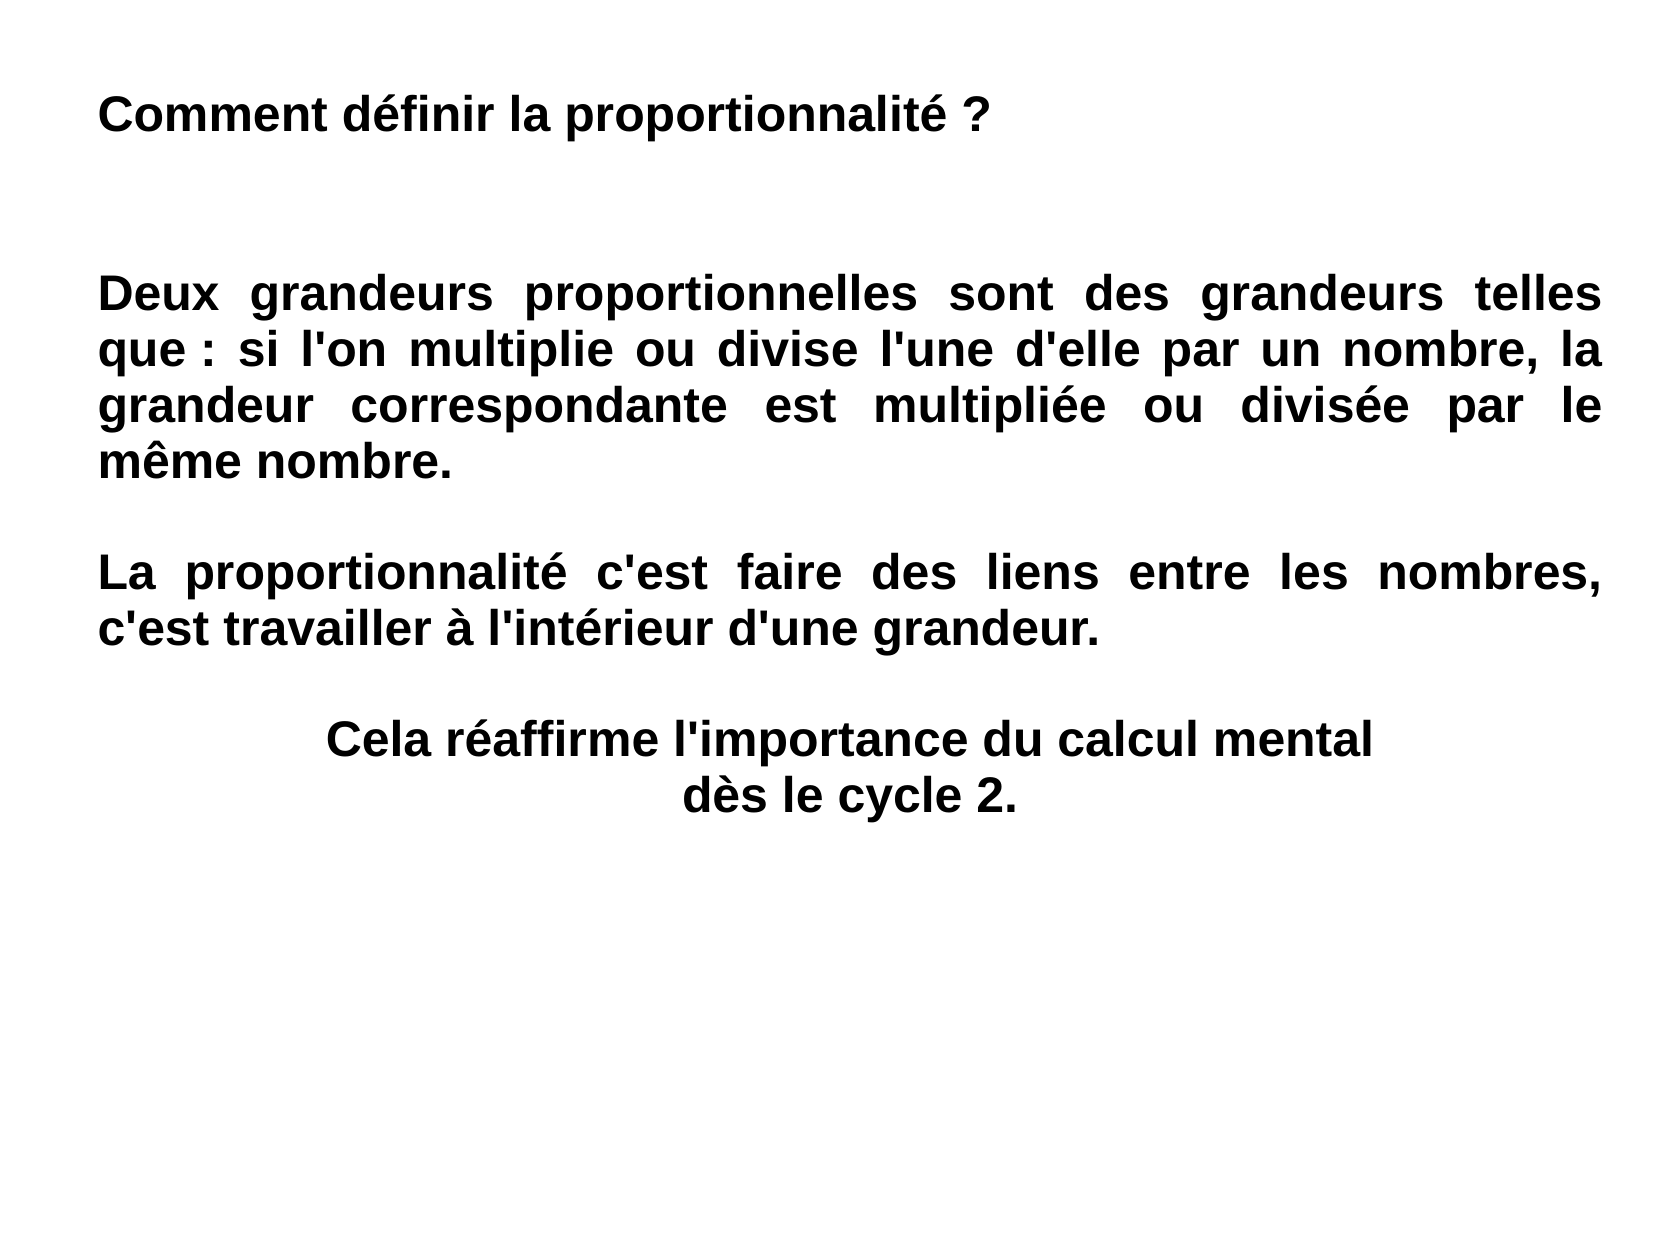

Comment définir la proportionnalité ?
Deux grandeurs proportionnelles sont des grandeurs telles que : si l'on multiplie ou divise l'une d'elle par un nombre, la grandeur correspondante est multipliée ou divisée par le même nombre.
La proportionnalité c'est faire des liens entre les nombres, c'est travailler à l'intérieur d'une grandeur.
Cela réaffirme l'importance du calcul mental
dès le cycle 2.